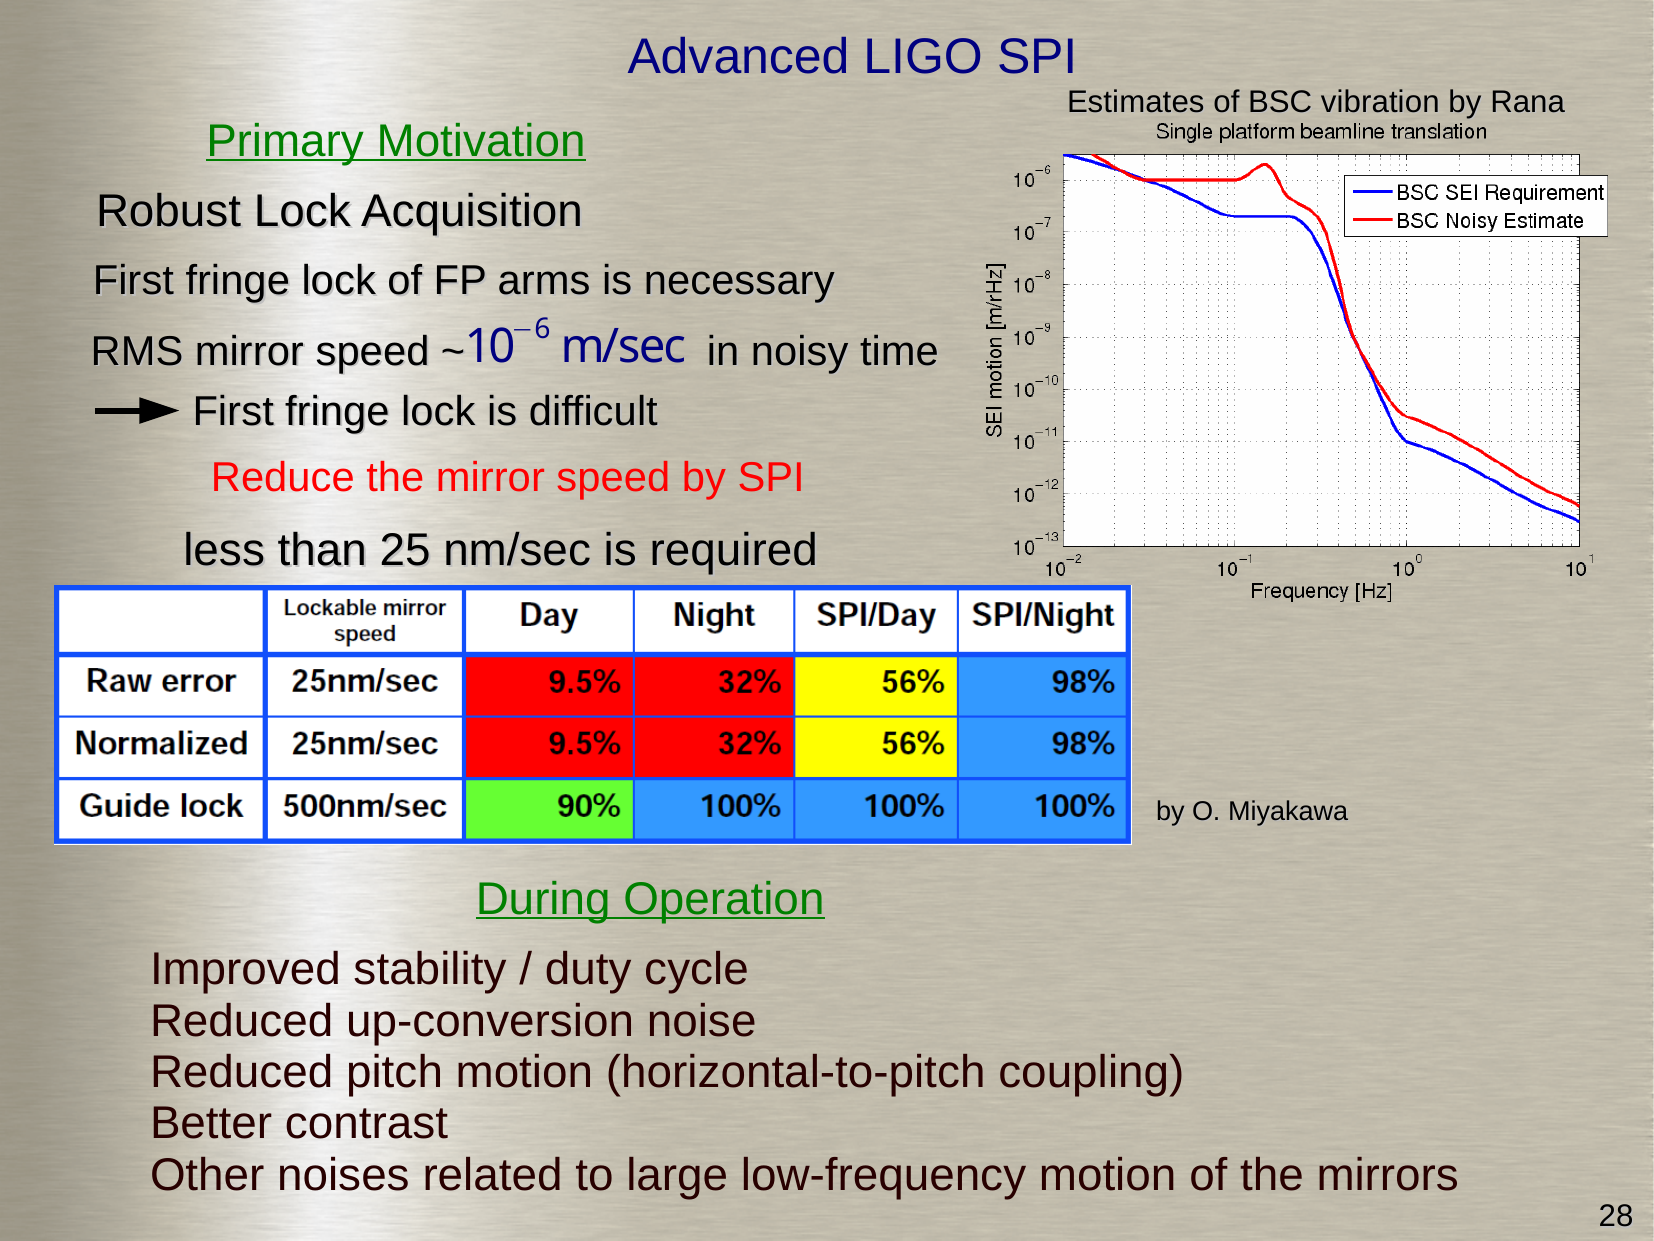

Advanced LIGO SPI
Estimates of BSC vibration by Rana
Primary Motivation
Robust Lock Acquisition
First fringe lock of FP arms is necessary
RMS mirror speed ~ in noisy time
First fringe lock is difficult
Reduce the mirror speed by SPI
less than 25 nm/sec is required
by O. Miyakawa
During Operation
 Improved stability / duty cycle
 Reduced up-conversion noise
 Reduced pitch motion (horizontal-to-pitch coupling)
 Better contrast
 Other noises related to large low-frequency motion of the mirrors